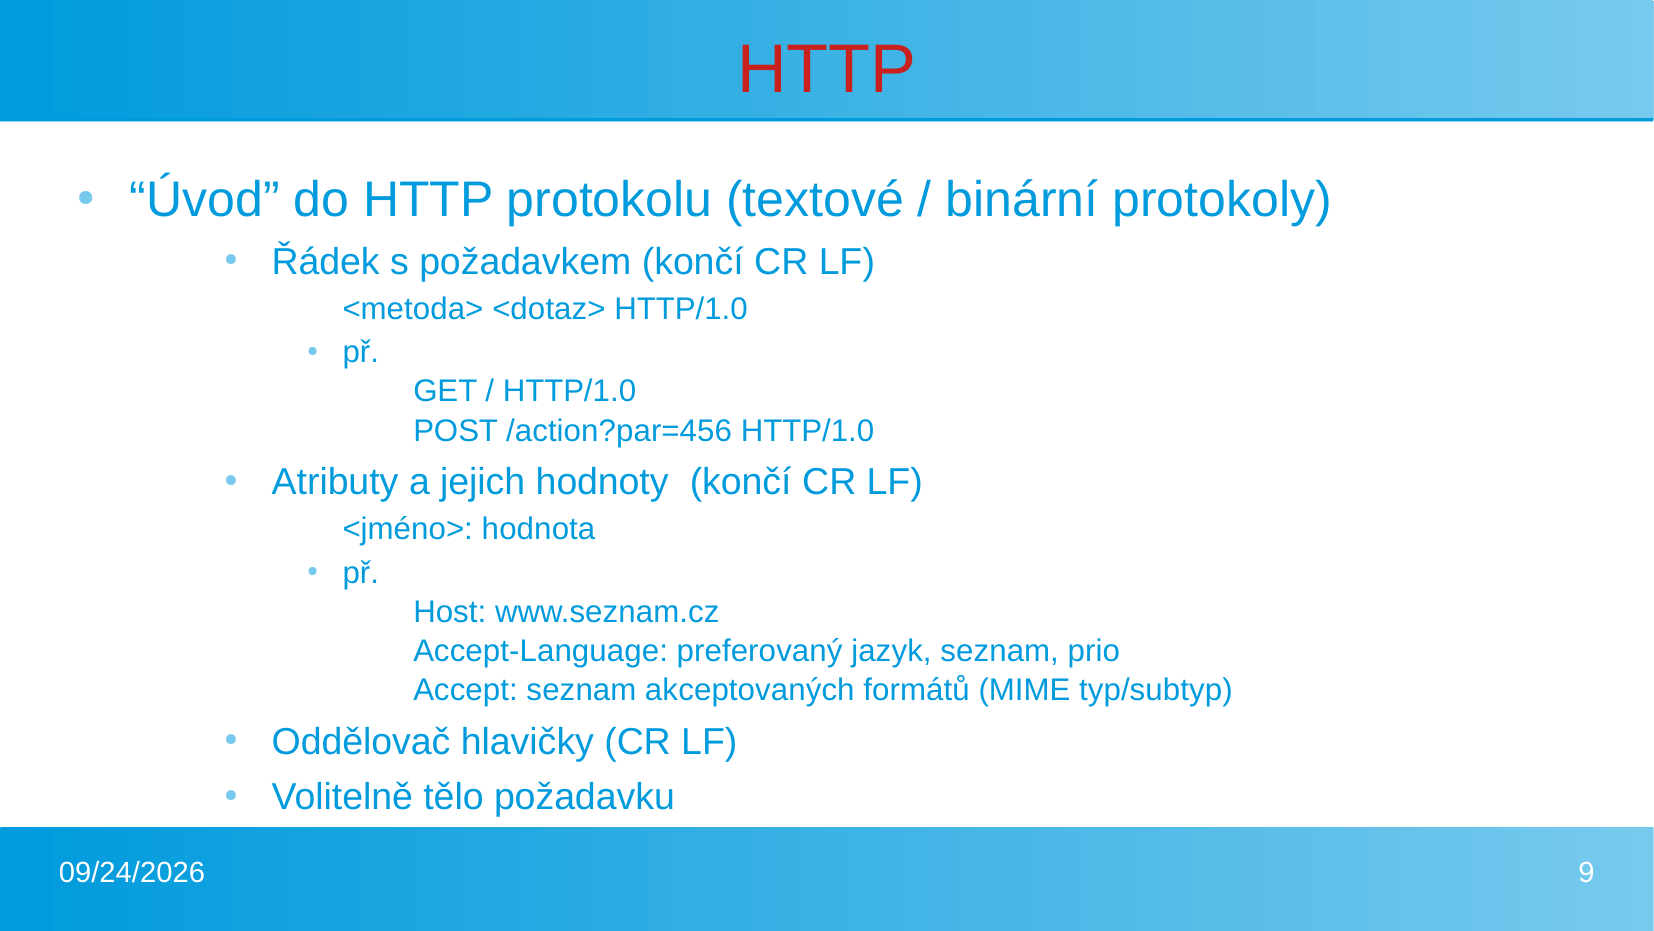

# HTTP
“Úvod” do HTTP protokolu (textové / binární protokoly)
Řádek s požadavkem (končí CR LF)
<metoda> <dotaz> HTTP/1.0
př.
GET / HTTP/1.0
POST /action?par=456 HTTP/1.0
Atributy a jejich hodnoty (končí CR LF)
<jméno>: hodnota
př.
Host: www.seznam.cz
Accept-Language: preferovaný jazyk, seznam, prio
Accept: seznam akceptovaných formátů (MIME typ/subtyp)
Oddělovač hlavičky (CR LF)
Volitelně tělo požadavku
9